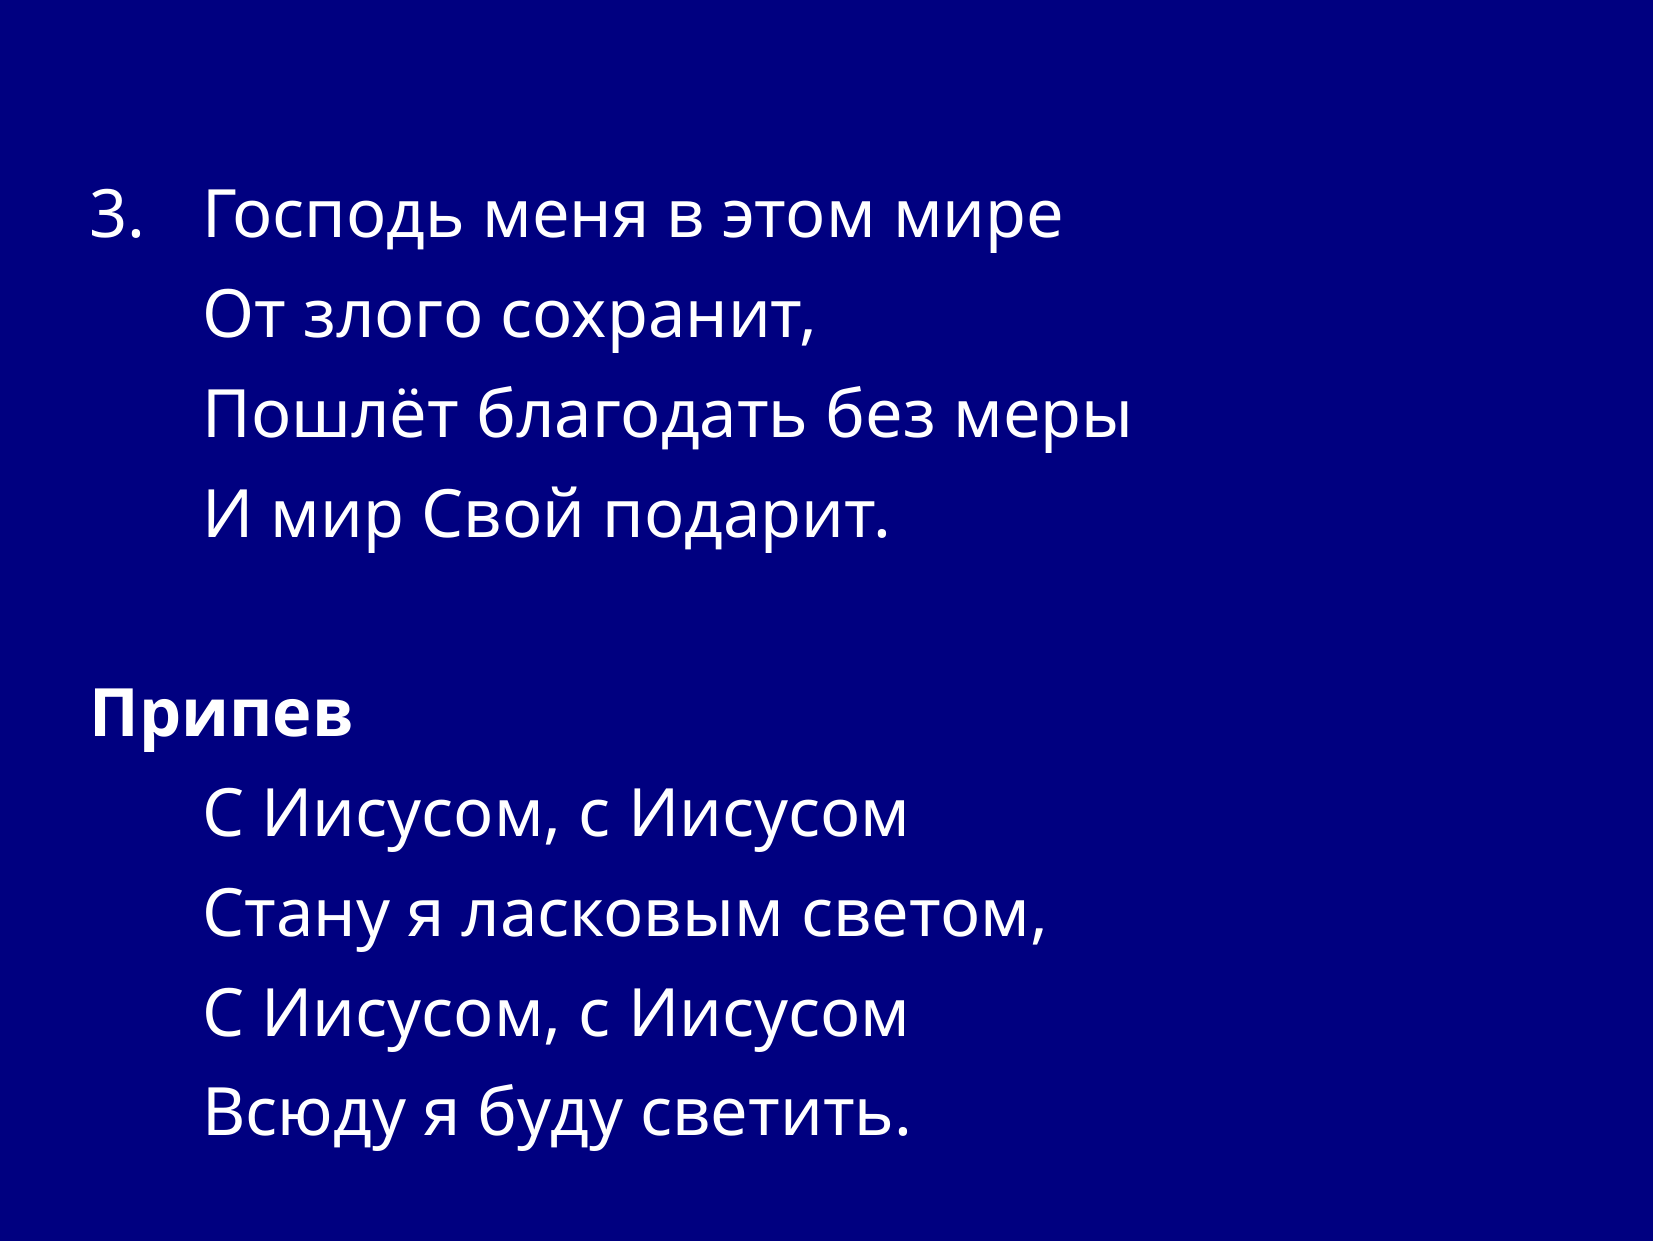

3.	Господь меня в этом мире
	От злого сохранит,
	Пошлёт благодать без меры
	И мир Свой подарит.
Припев
	С Иисусом, с Иисусом
	Стану я ласковым светом,
	С Иисусом, с Иисусом
	Всюду я буду светить.